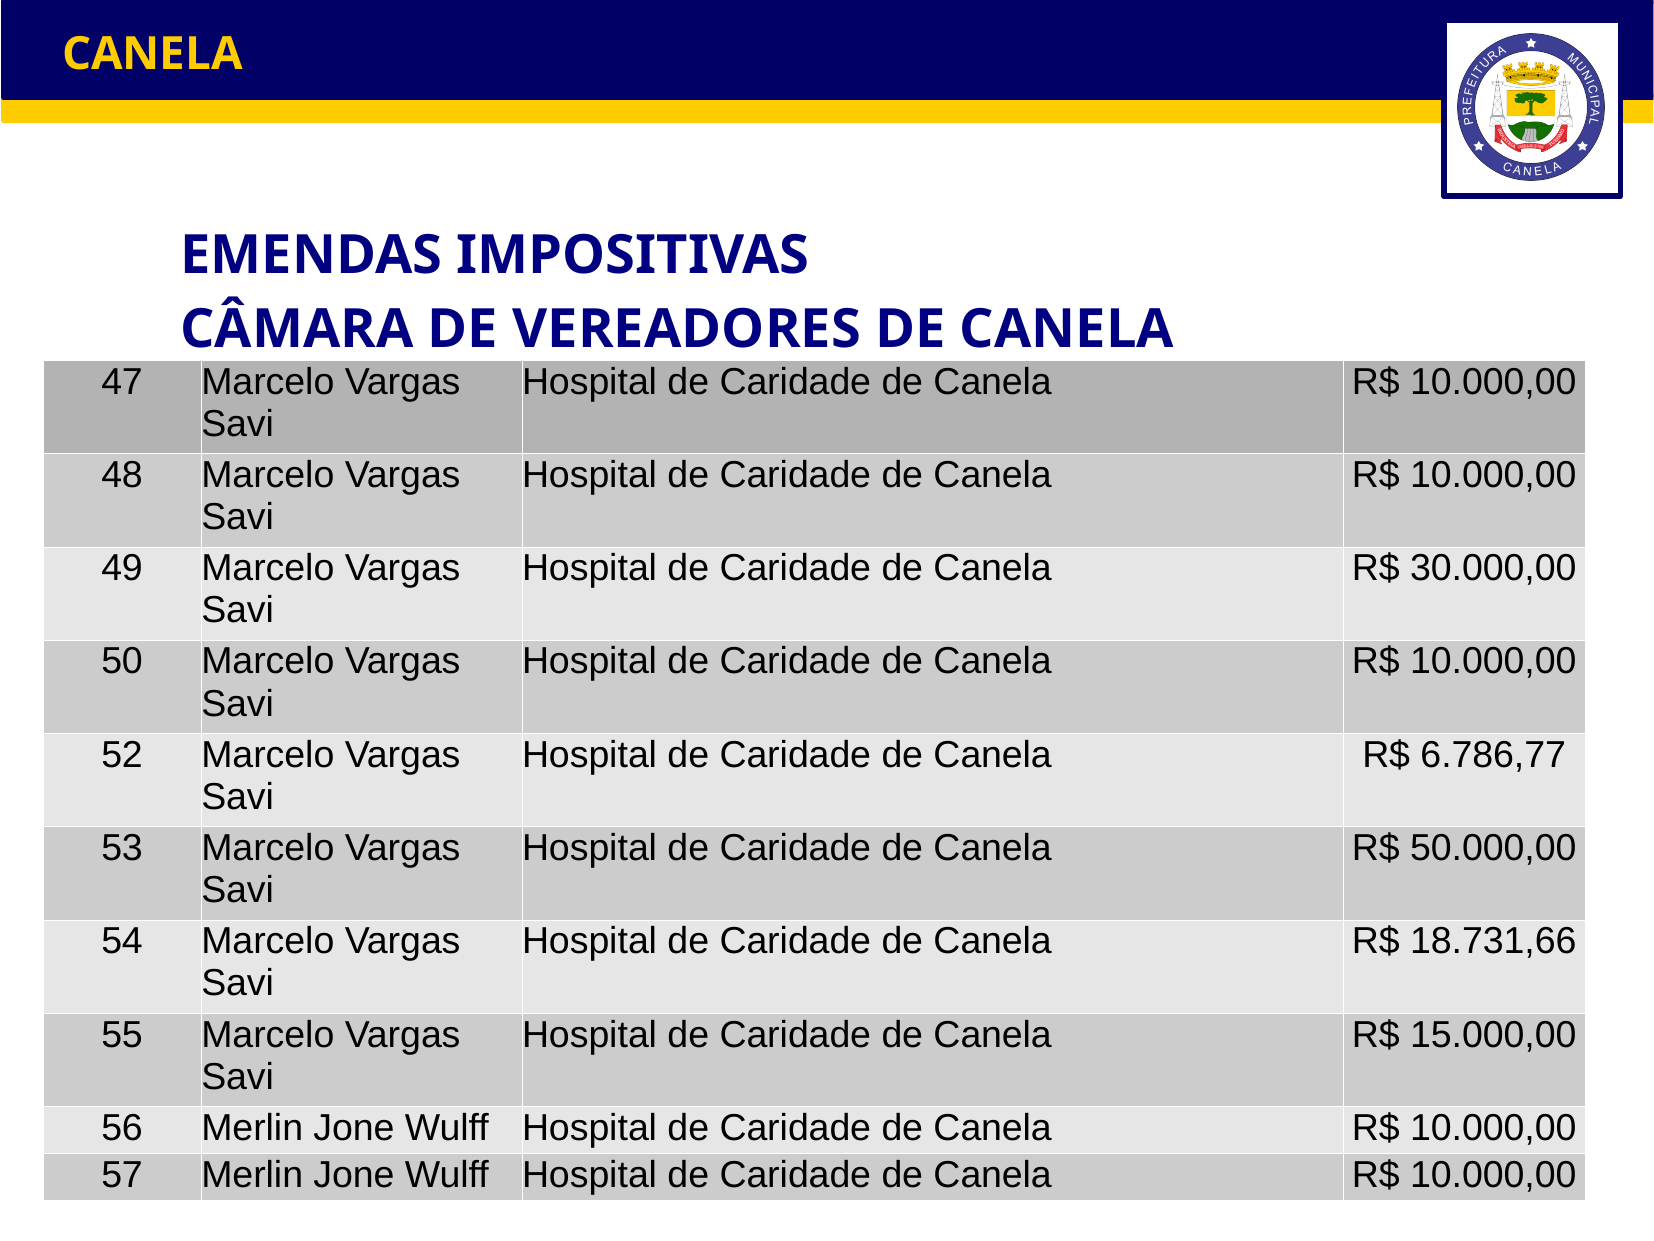

CANELA
CANELA
EMENDAS IMPOSITIVAS
CÂMARA DE VEREADORES DE CANELA
| 47 | Marcelo Vargas Savi | Hospital de Caridade de Canela | R$ 10.000,00 |
| --- | --- | --- | --- |
| 48 | Marcelo Vargas Savi | Hospital de Caridade de Canela | R$ 10.000,00 |
| 49 | Marcelo Vargas Savi | Hospital de Caridade de Canela | R$ 30.000,00 |
| 50 | Marcelo Vargas Savi | Hospital de Caridade de Canela | R$ 10.000,00 |
| 52 | Marcelo Vargas Savi | Hospital de Caridade de Canela | R$ 6.786,77 |
| 53 | Marcelo Vargas Savi | Hospital de Caridade de Canela | R$ 50.000,00 |
| 54 | Marcelo Vargas Savi | Hospital de Caridade de Canela | R$ 18.731,66 |
| 55 | Marcelo Vargas Savi | Hospital de Caridade de Canela | R$ 15.000,00 |
| 56 | Merlin Jone Wulff | Hospital de Caridade de Canela | R$ 10.000,00 |
| 57 | Merlin Jone Wulff | Hospital de Caridade de Canela | R$ 10.000,00 |